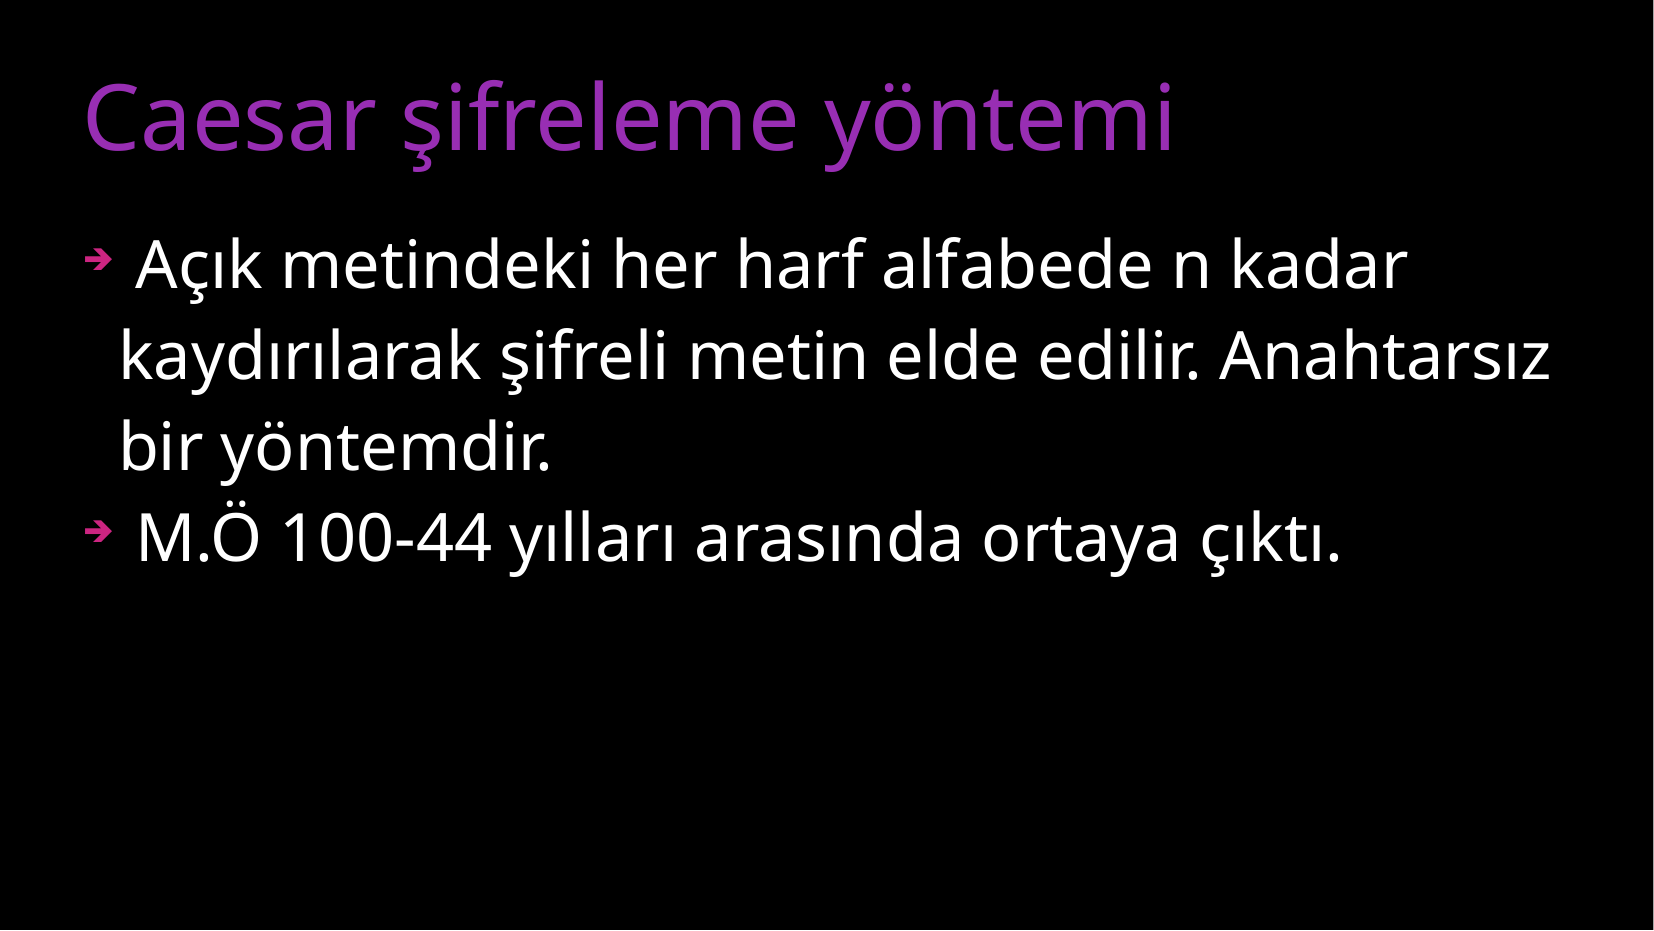

# Caesar şifreleme yöntemi
 Açık metindeki her harf alfabede n kadar kaydırılarak şifreli metin elde edilir. Anahtarsız bir yöntemdir.
 M.Ö 100-44 yılları arasında ortaya çıktı.